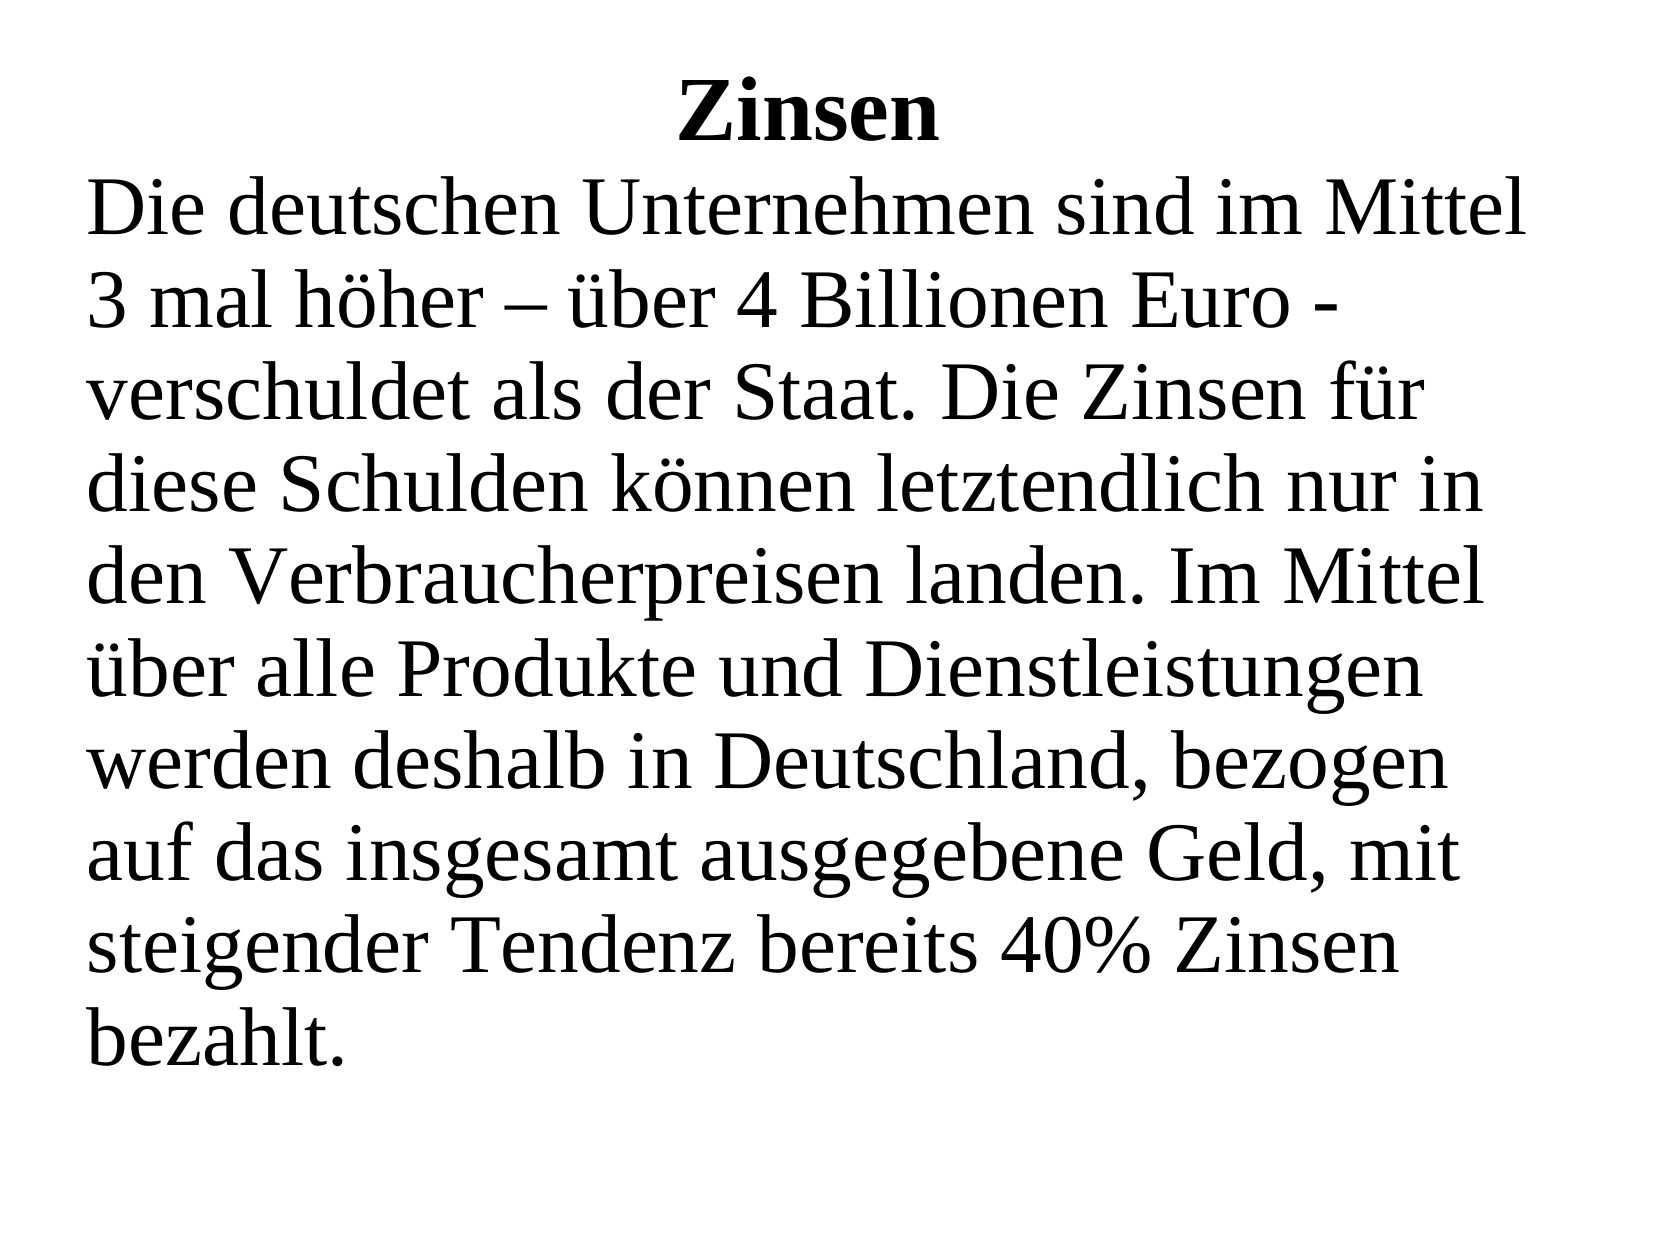

Zinsen
Die deutschen Unternehmen sind im Mittel
3 mal höher – über 4 Billionen Euro -
verschuldet als der Staat. Die Zinsen für
diese Schulden können letztendlich nur in
den Verbraucherpreisen landen. Im Mittel
über alle Produkte und Dienstleistungen
werden deshalb in Deutschland, bezogen
auf das insgesamt ausgegebene Geld, mit
steigender Tendenz bereits 40% Zinsen
bezahlt.